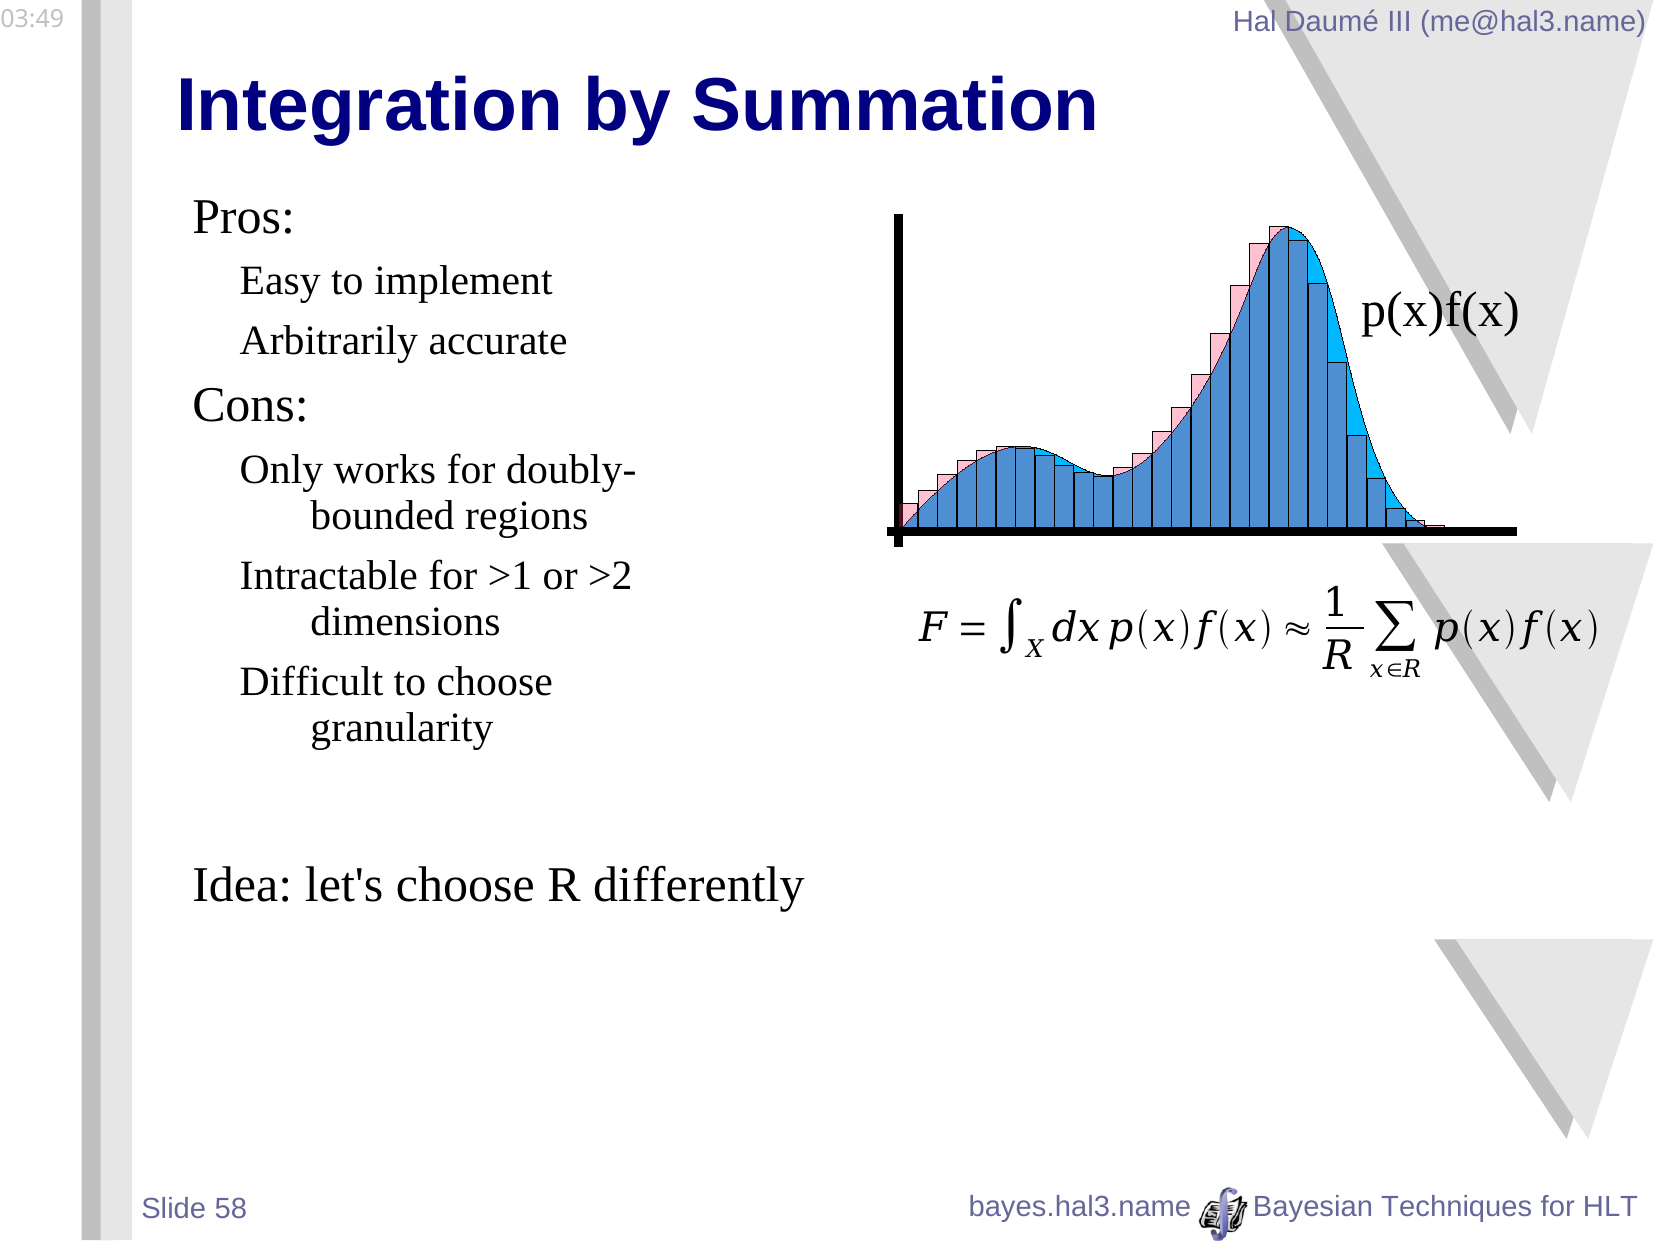

# Integration by Summation
Pros:
Easy to implement
Arbitrarily accurate
Cons:
Only works for doubly-
bounded regions
Intractable for >1 or >2
dimensions
Difficult to choose
granularity
Idea: let's choose R differently
p(x)f(x)